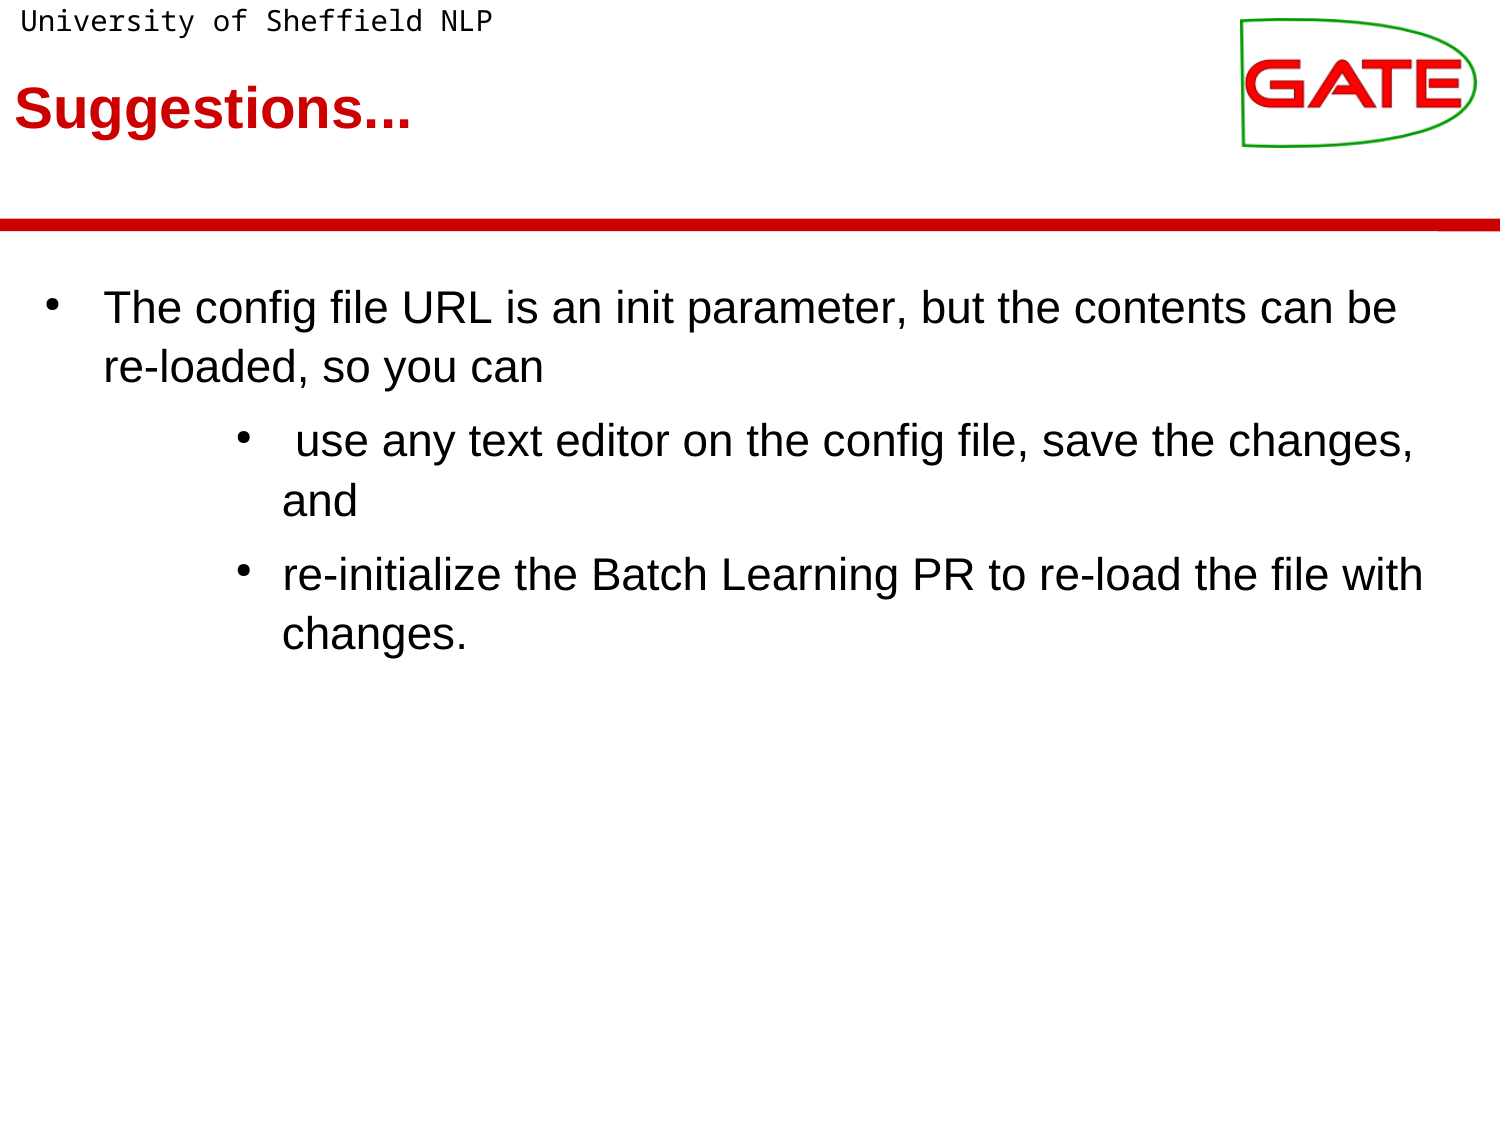

# Suggestions...
The config file URL is an init parameter, but the contents can be re-loaded, so you can
 use any text editor on the config file, save the changes, and
re-initialize the Batch Learning PR to re-load the file with changes.